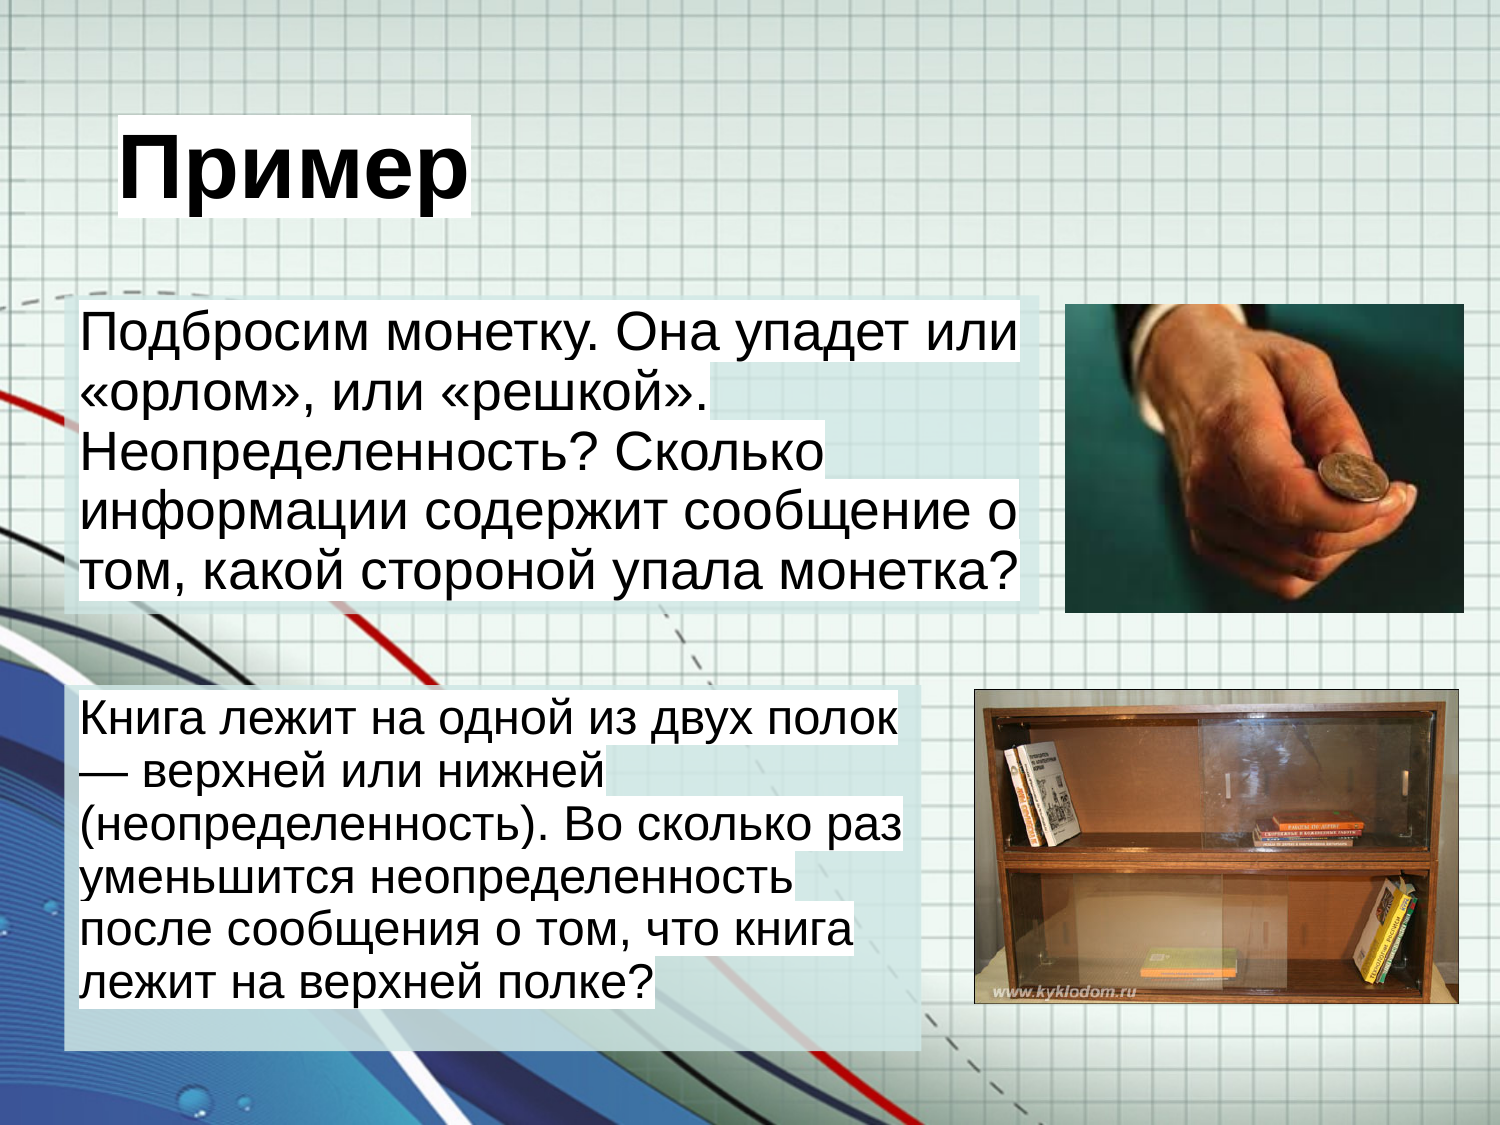

# Пример
Подбросим монетку. Она упадет или «орлом», или «решкой». Неопределен­ность? Сколько информации содержит сообщение о том, какой стороной упала монетка?
Книга лежит на одной из двух полок — верхней или нижней (неопределен­ность). Во сколько раз уменьшится неопределенность после сообщения о том, что книга лежит на верхней полке?